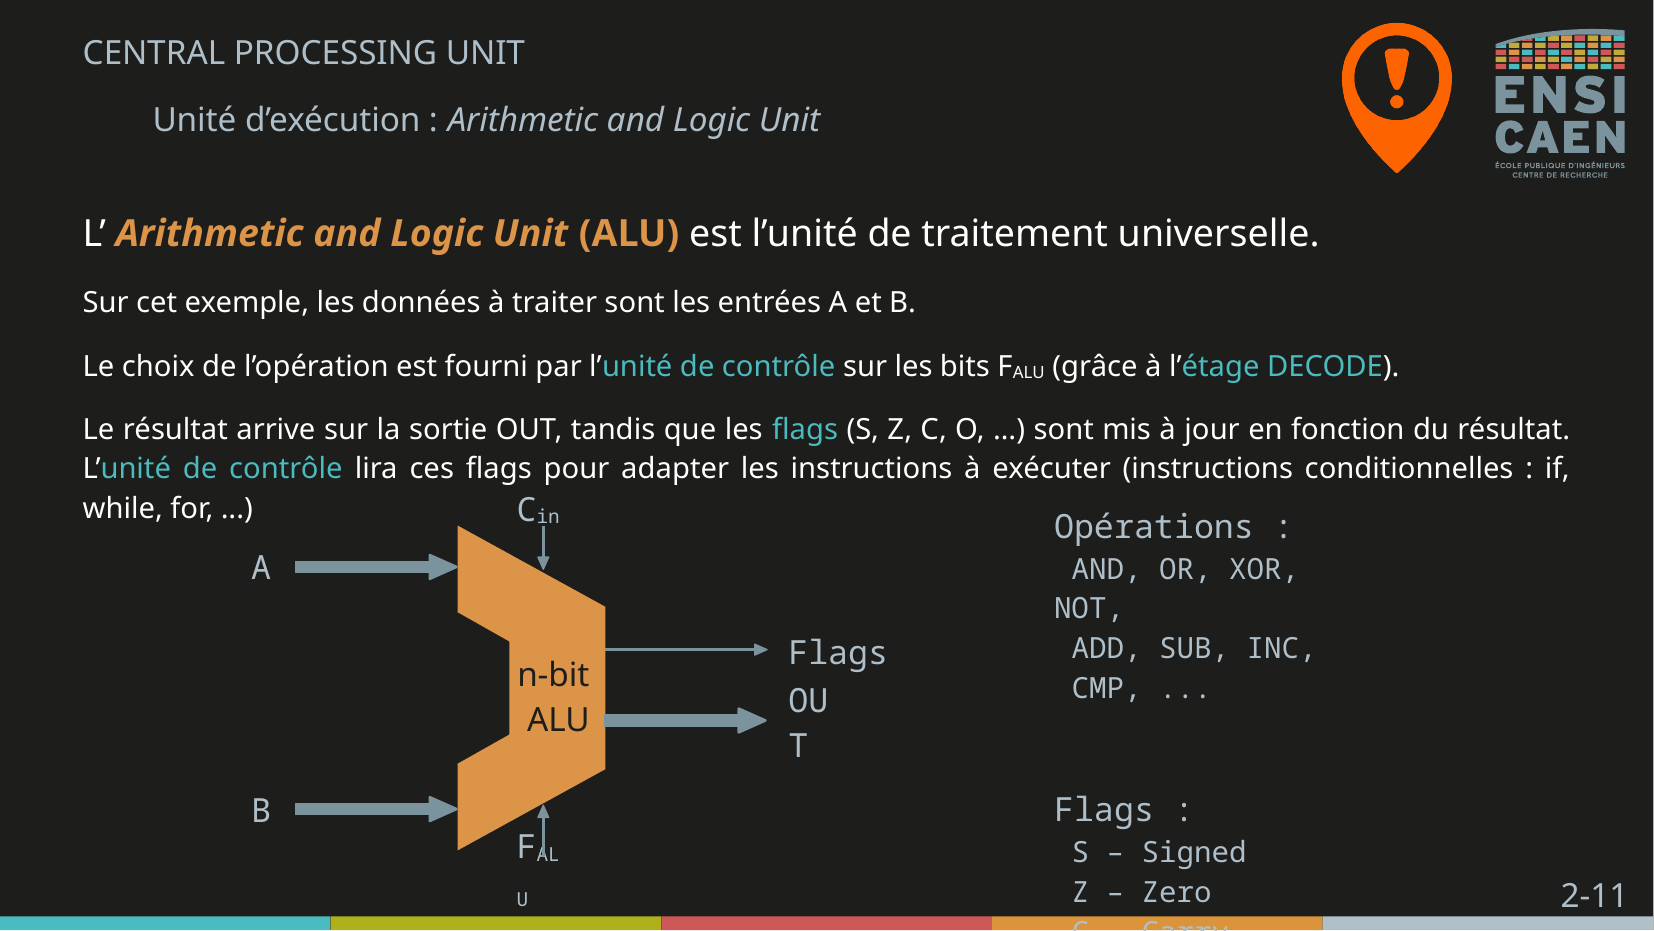

# CENTRAL PROCESSING UNIT Unité d’exécution : Arithmetic and Logic Unit
L’ Arithmetic and Logic Unit (ALU) est l’unité de traitement universelle.
Sur cet exemple, les données à traiter sont les entrées A et B.
Le choix de l’opération est fourni par l’unité de contrôle sur les bits FALU (grâce à l’étage DECODE).
Le résultat arrive sur la sortie OUT, tandis que les flags (S, Z, C, O, …) sont mis à jour en fonction du résultat. L’unité de contrôle lira ces flags pour adapter les instructions à exécuter (instructions conditionnelles : if, while, for, ...)
Cin
A
Flags
n-bit
ALU
OUT
B
FALU
Opérations :
 AND, OR, XOR, NOT,
 ADD, SUB, INC,
 CMP, ...
Flags :
 S – Signed
 Z – Zero
 C – Carry
 O – Overflow
 ...